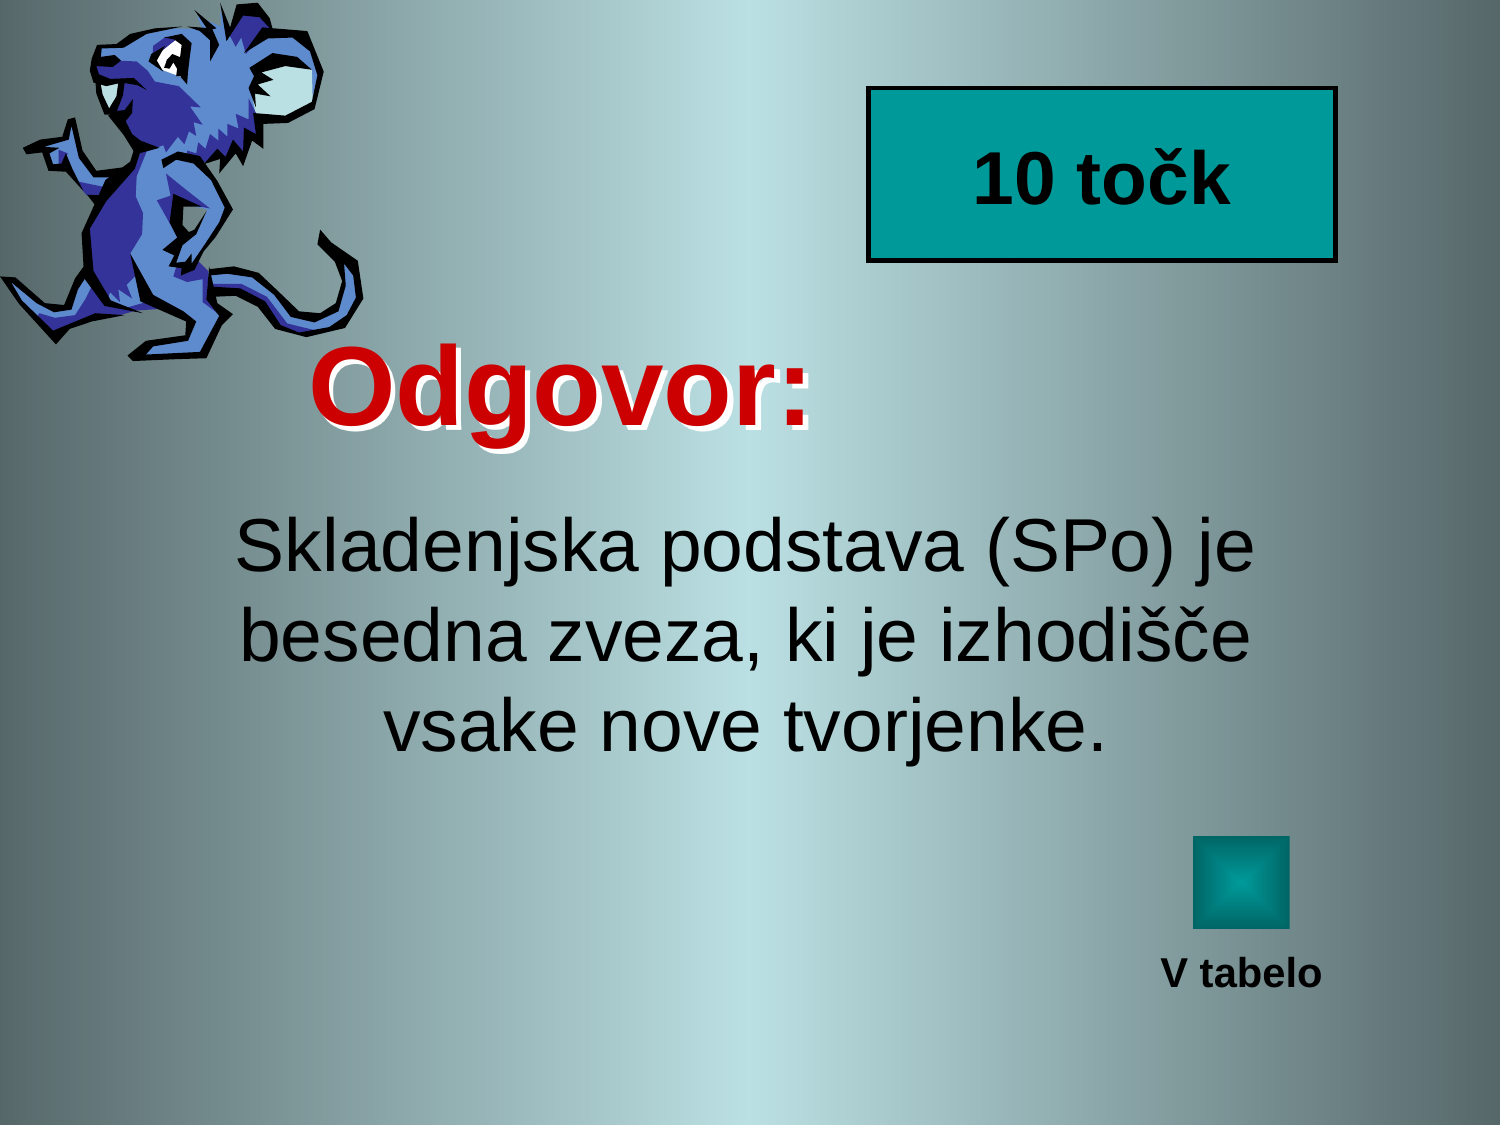

10 točk
# Odgovor:
Skladenjska podstava (SPo) je besedna zveza, ki je izhodišče vsake nove tvorjenke.
V tabelo